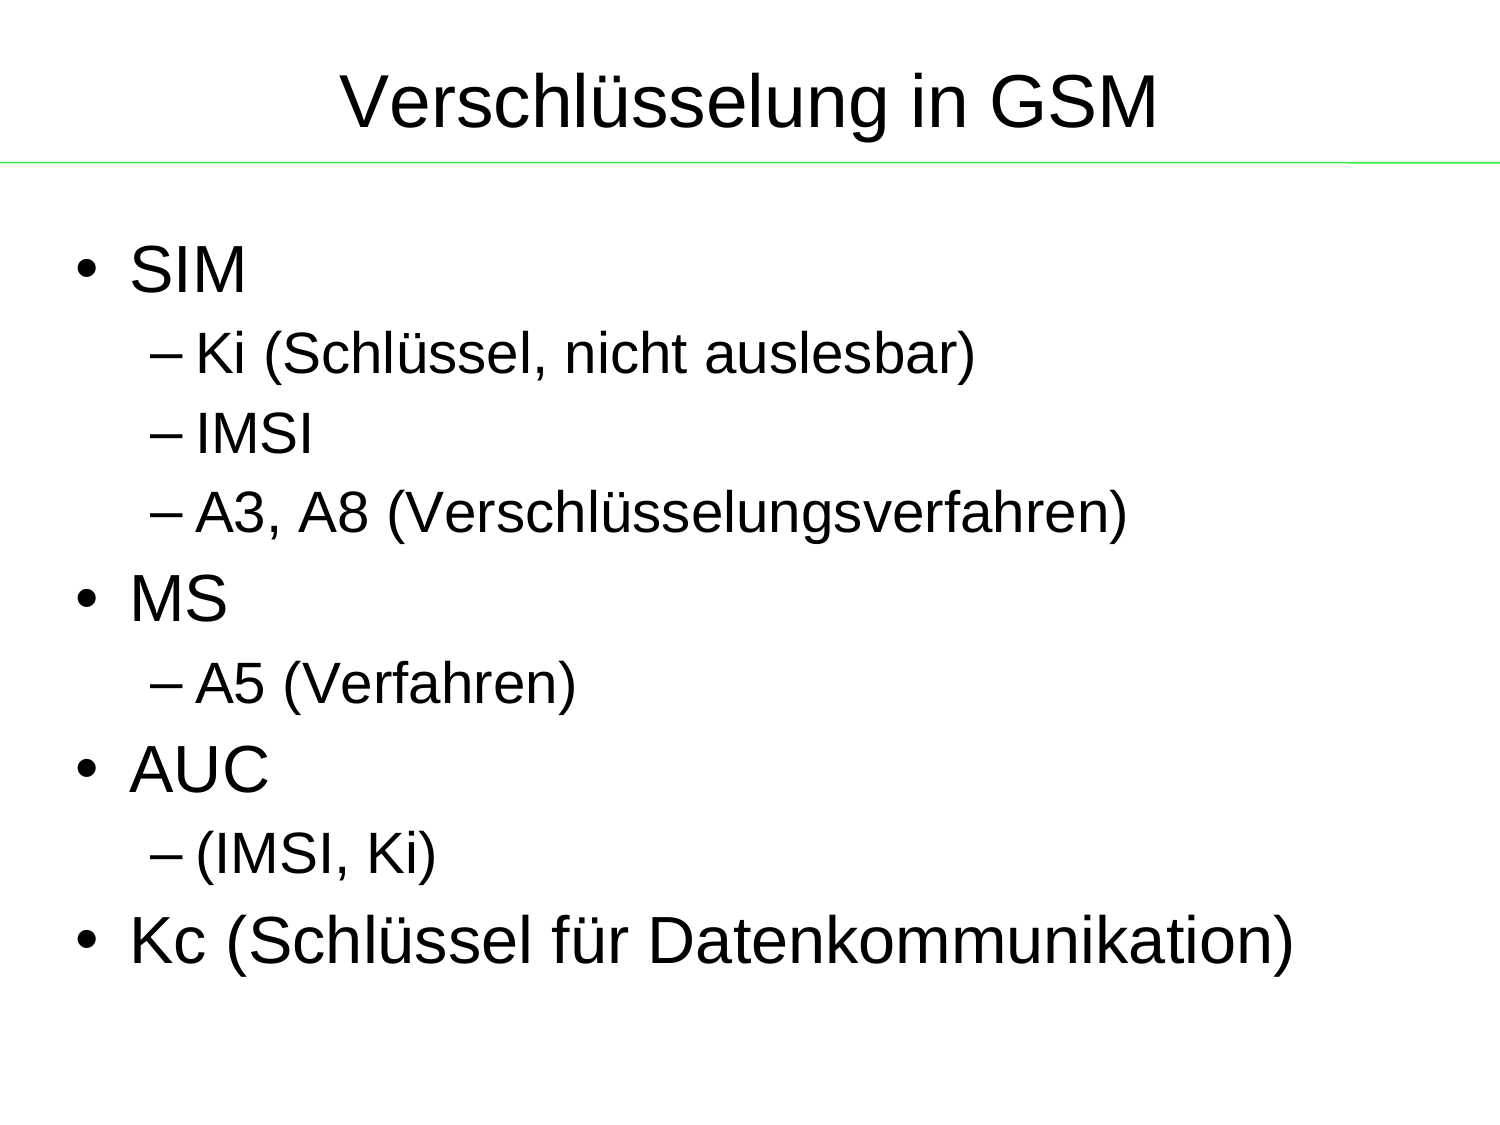

# Verschlüsselung in GSM
SIM
Ki (Schlüssel, nicht auslesbar)‏
IMSI
A3, A8 (Verschlüsselungsverfahren)‏
MS
A5 (Verfahren)‏
AUC
(IMSI, Ki)‏
Kc (Schlüssel für Datenkommunikation)‏